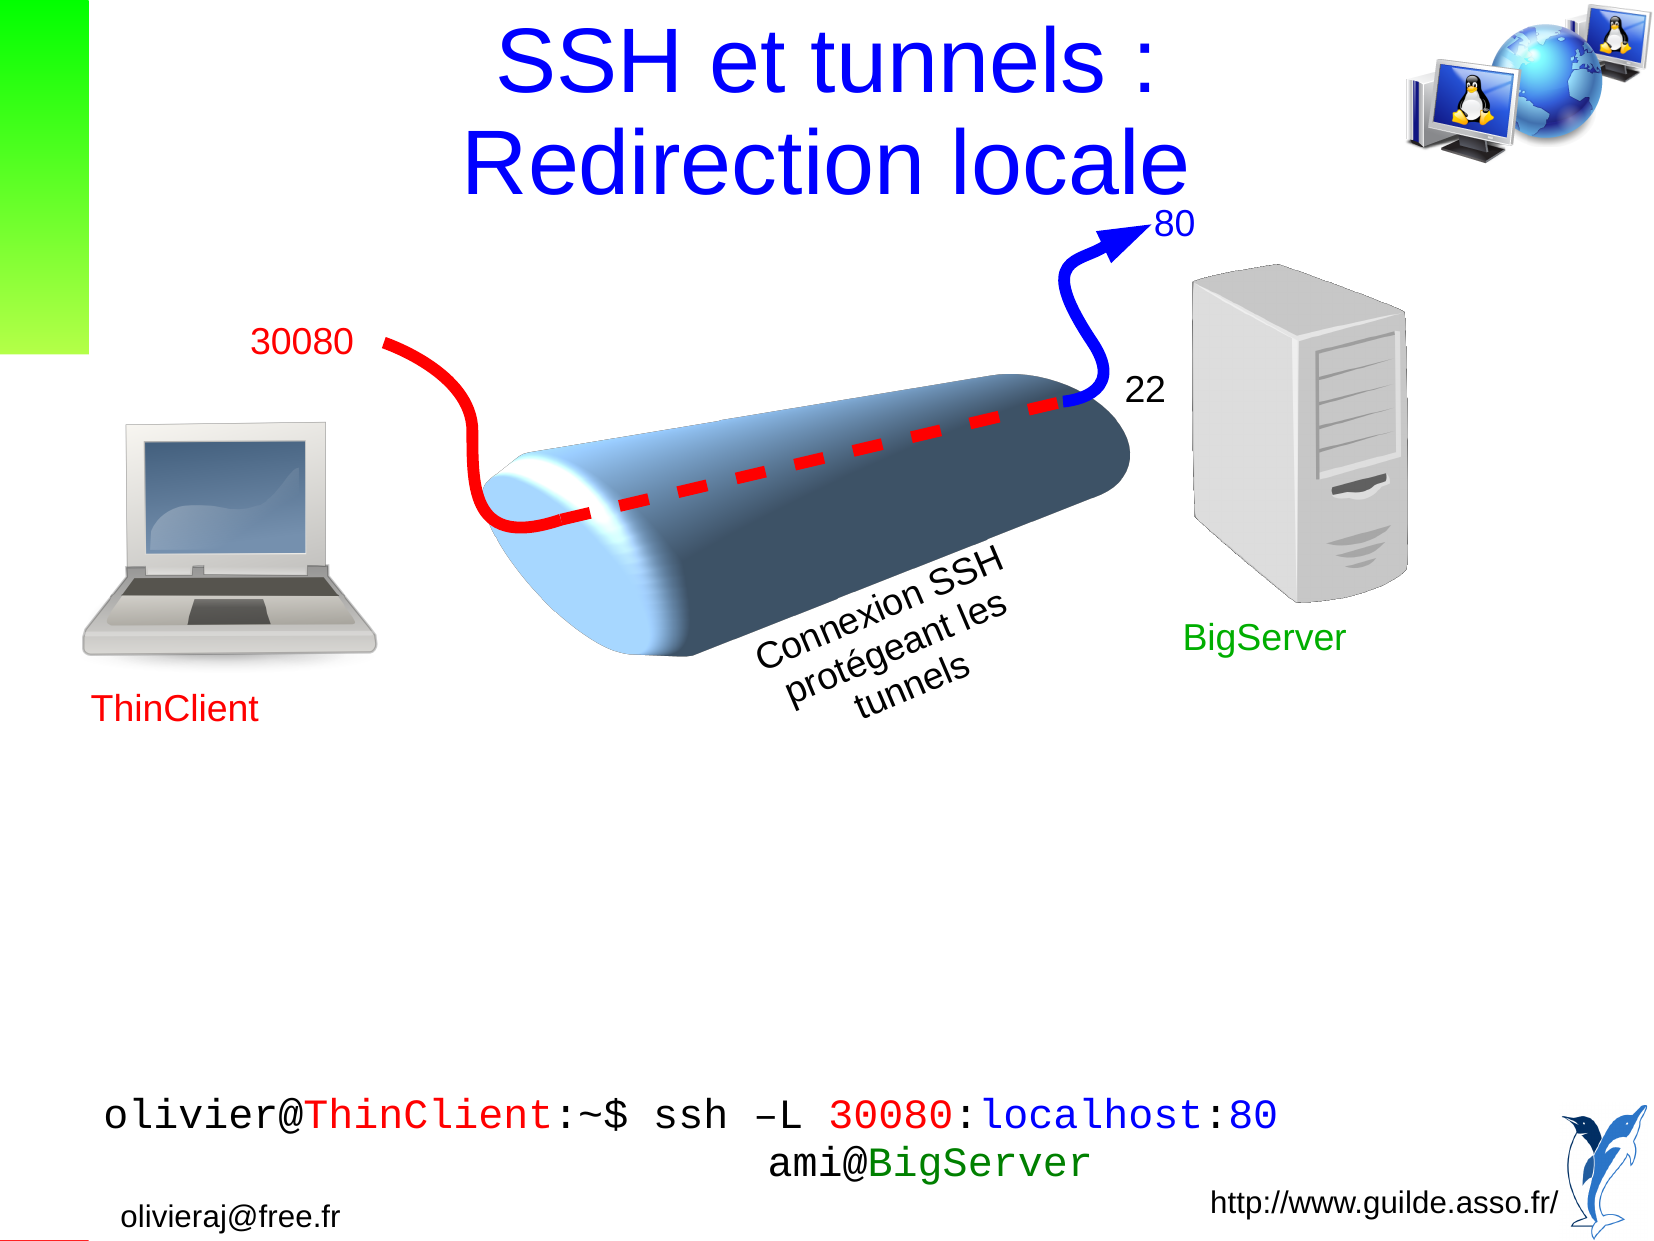

# SSH et tunnels : Redirection locale
80
30080
22
Connexion SSH
protégeant les
tunnels
BigServer
ThinClient
olivier@ThinClient:~$ ssh –L 30080:localhost:80
									ami@BigServer